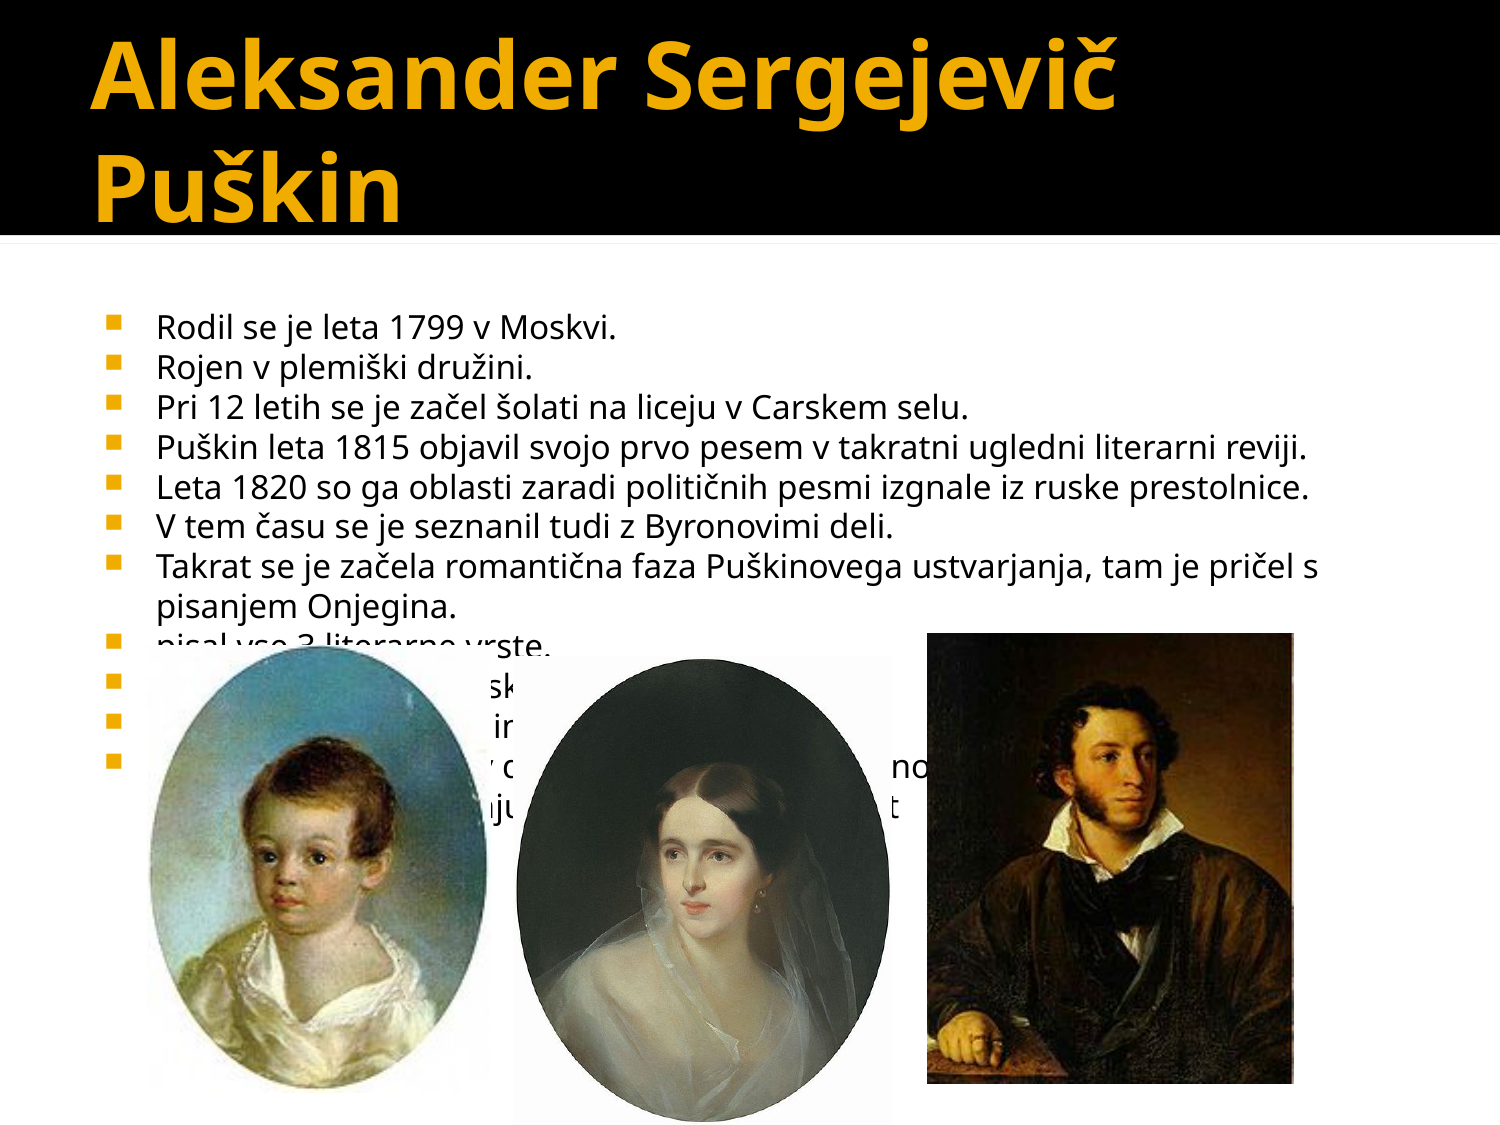

# Aleksander Sergejevič Puškin
Rodil se je leta 1799 v Moskvi.
Rojen v plemiški družini.
Pri 12 letih se je začel šolati na liceju v Carskem selu.
Puškin leta 1815 objavil svojo prvo pesem v takratni ugledni literarni reviji.
Leta 1820 so ga oblasti zaradi političnih pesmi izgnale iz ruske prestolnice.
V tem času se je seznanil tudi z Byronovimi deli.
Takrat se je začela romantična faza Puškinovega ustvarjanja, tam je pričel s pisanjem Onjegina.
pisal vse 3 literarne vrste.
osrednja osebnost ruske romantike.
največji vpliv nanj sta imela Byron in Scott.
čudaška smrt- umre v dvoboju, ko je branil ženino čast,
	to naj bi bila po mnenju nekaterih politična past